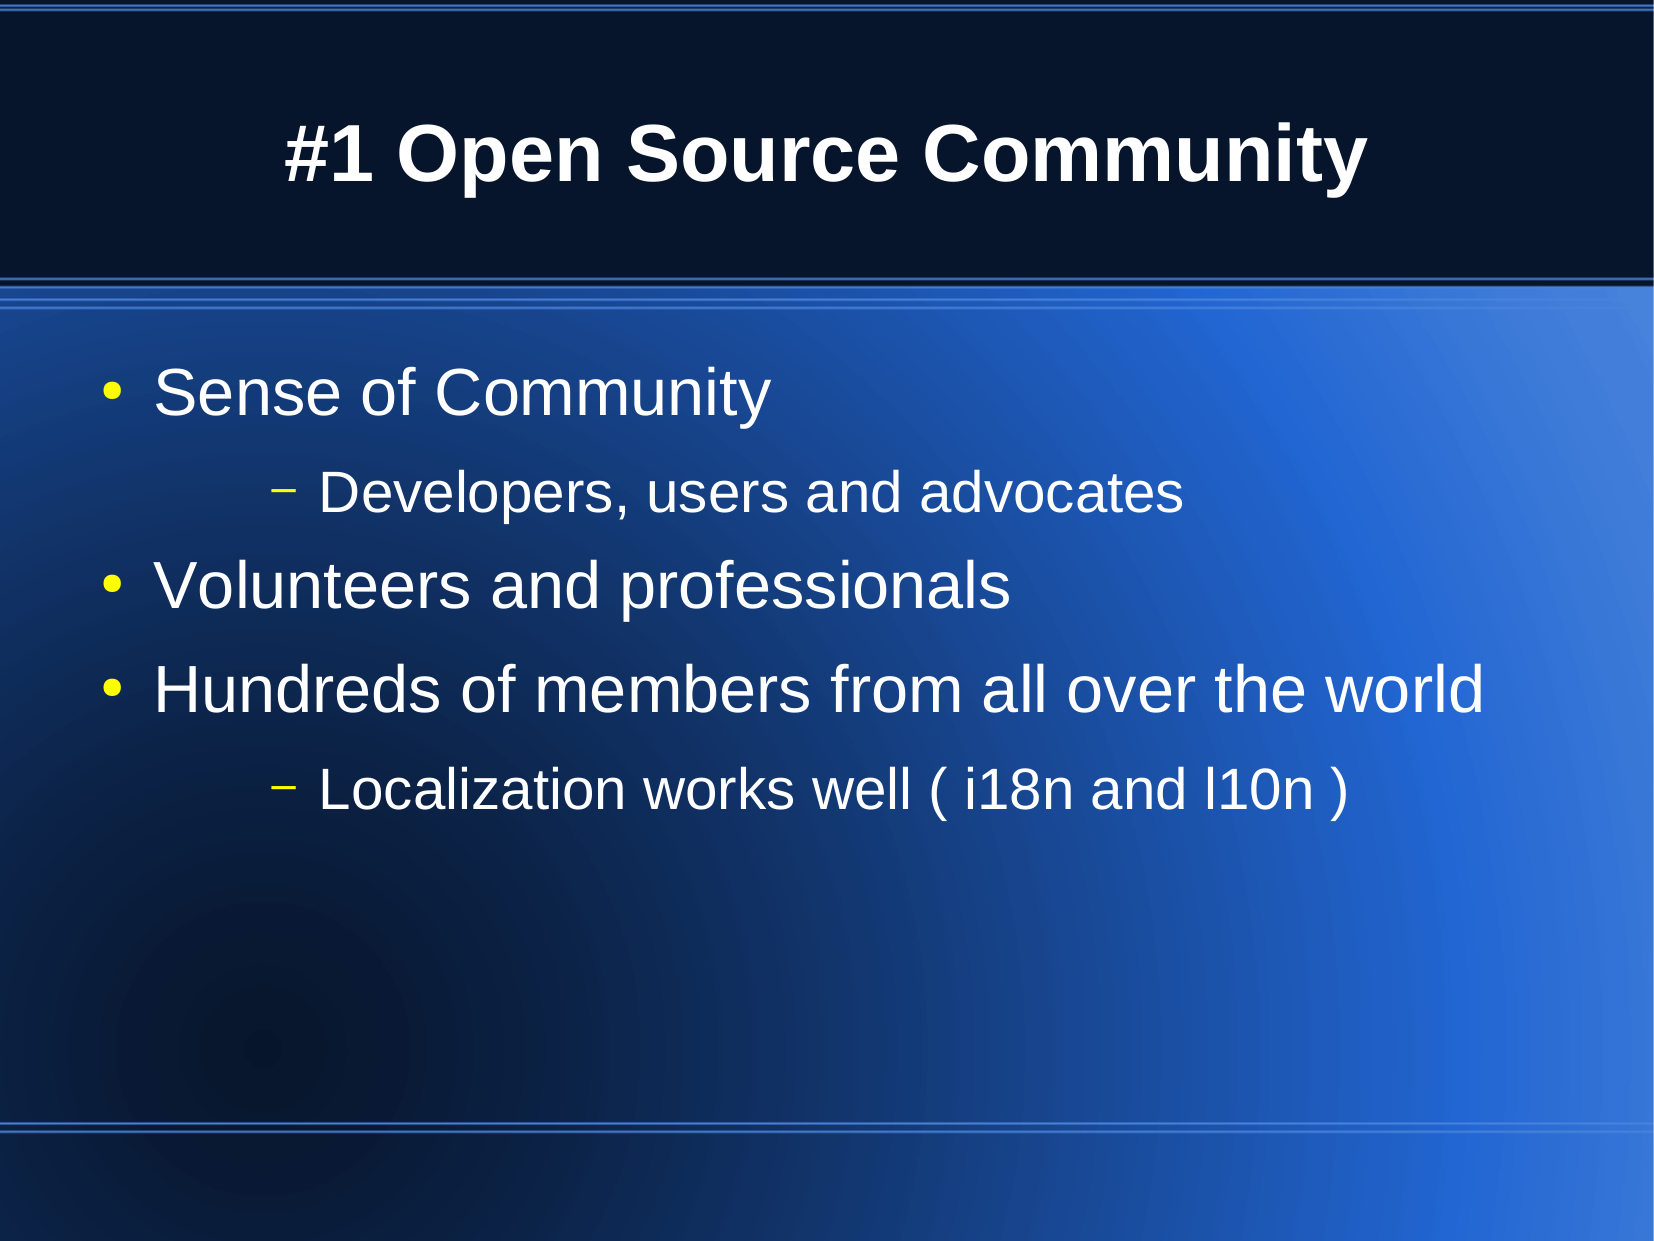

# #1 Open Source Community
Sense of Community
Developers, users and advocates
Volunteers and professionals
Hundreds of members from all over the world
Localization works well ( i18n and l10n )